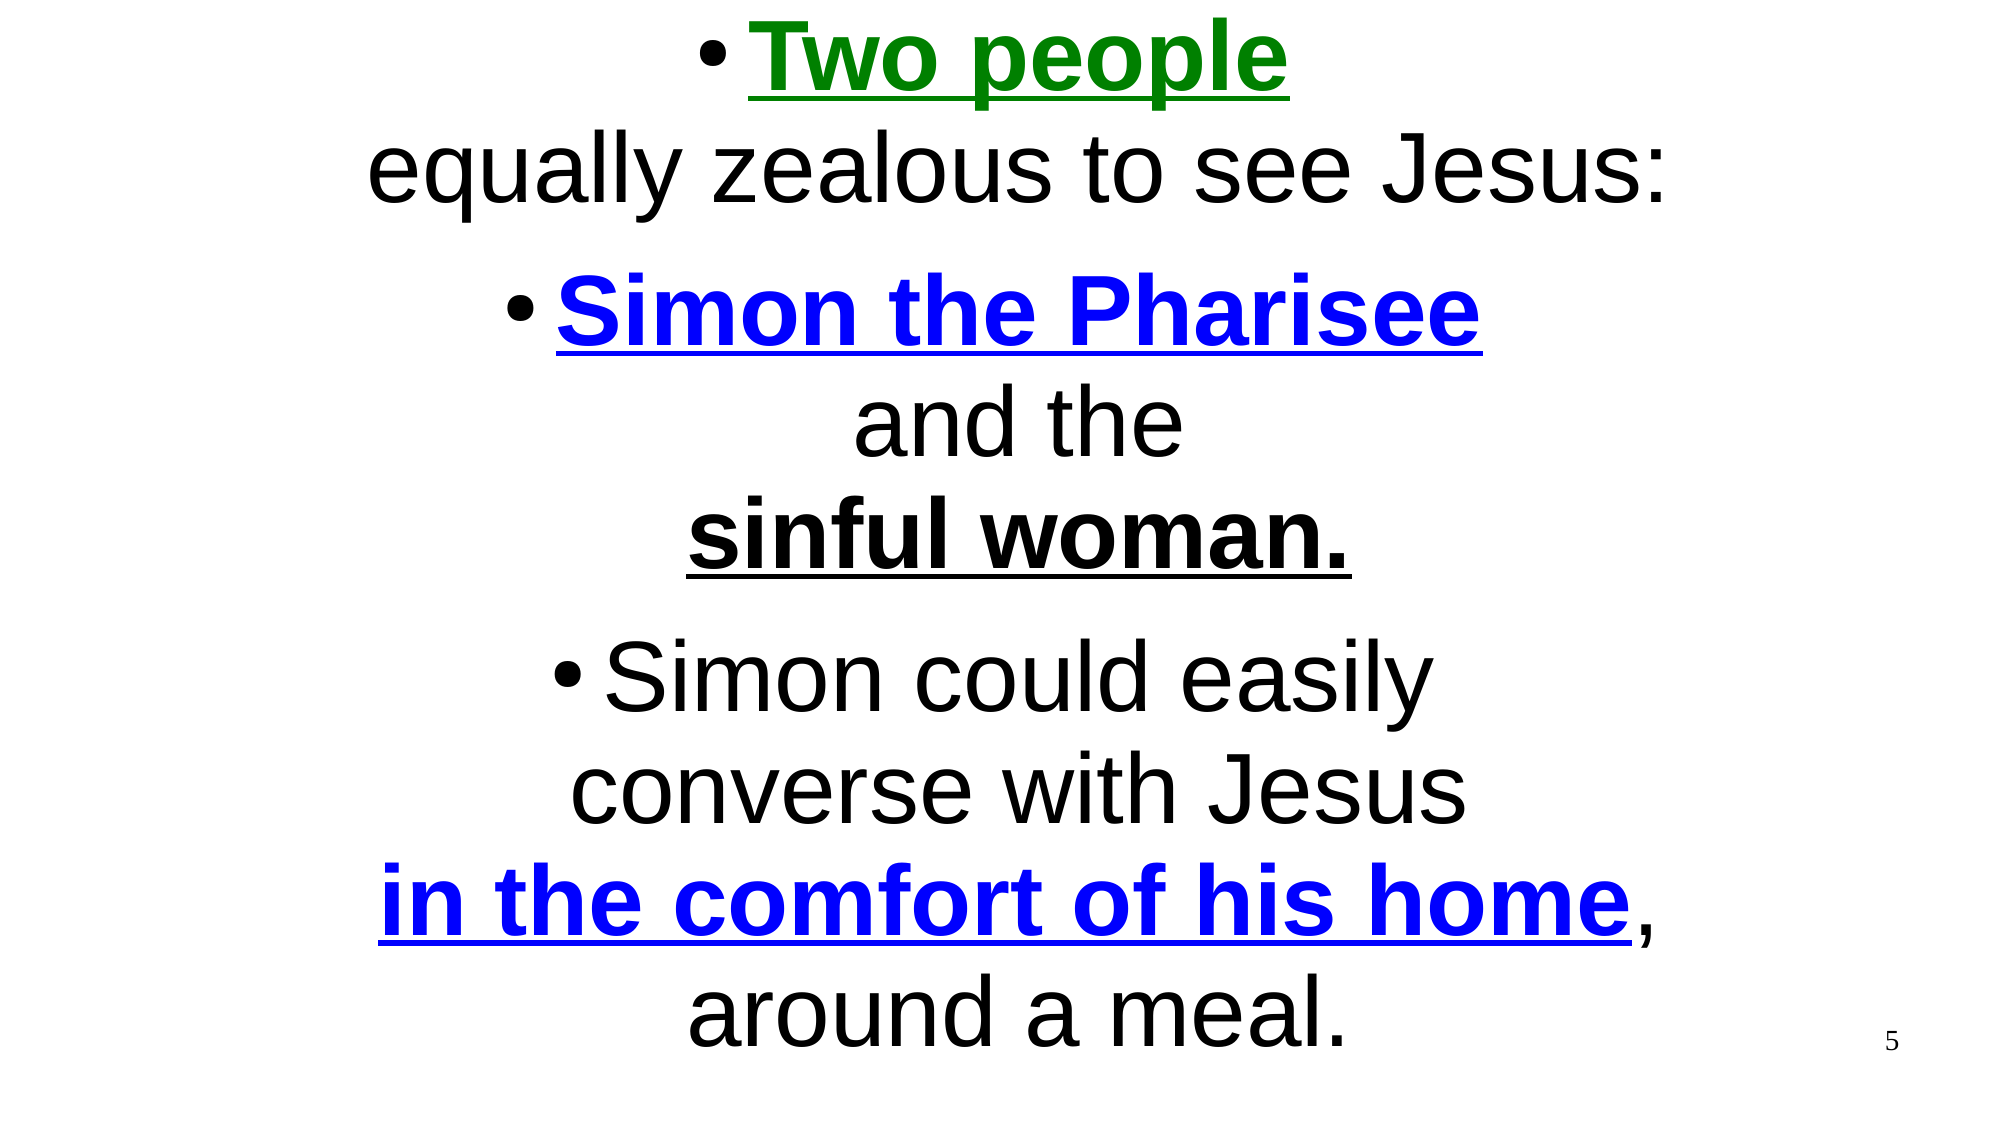

# Two people equally zealous to see Jesus:
Simon the Pharisee
and the
sinful woman.
Simon could easily
converse with Jesus
in the comfort of his home,
around a meal.
5